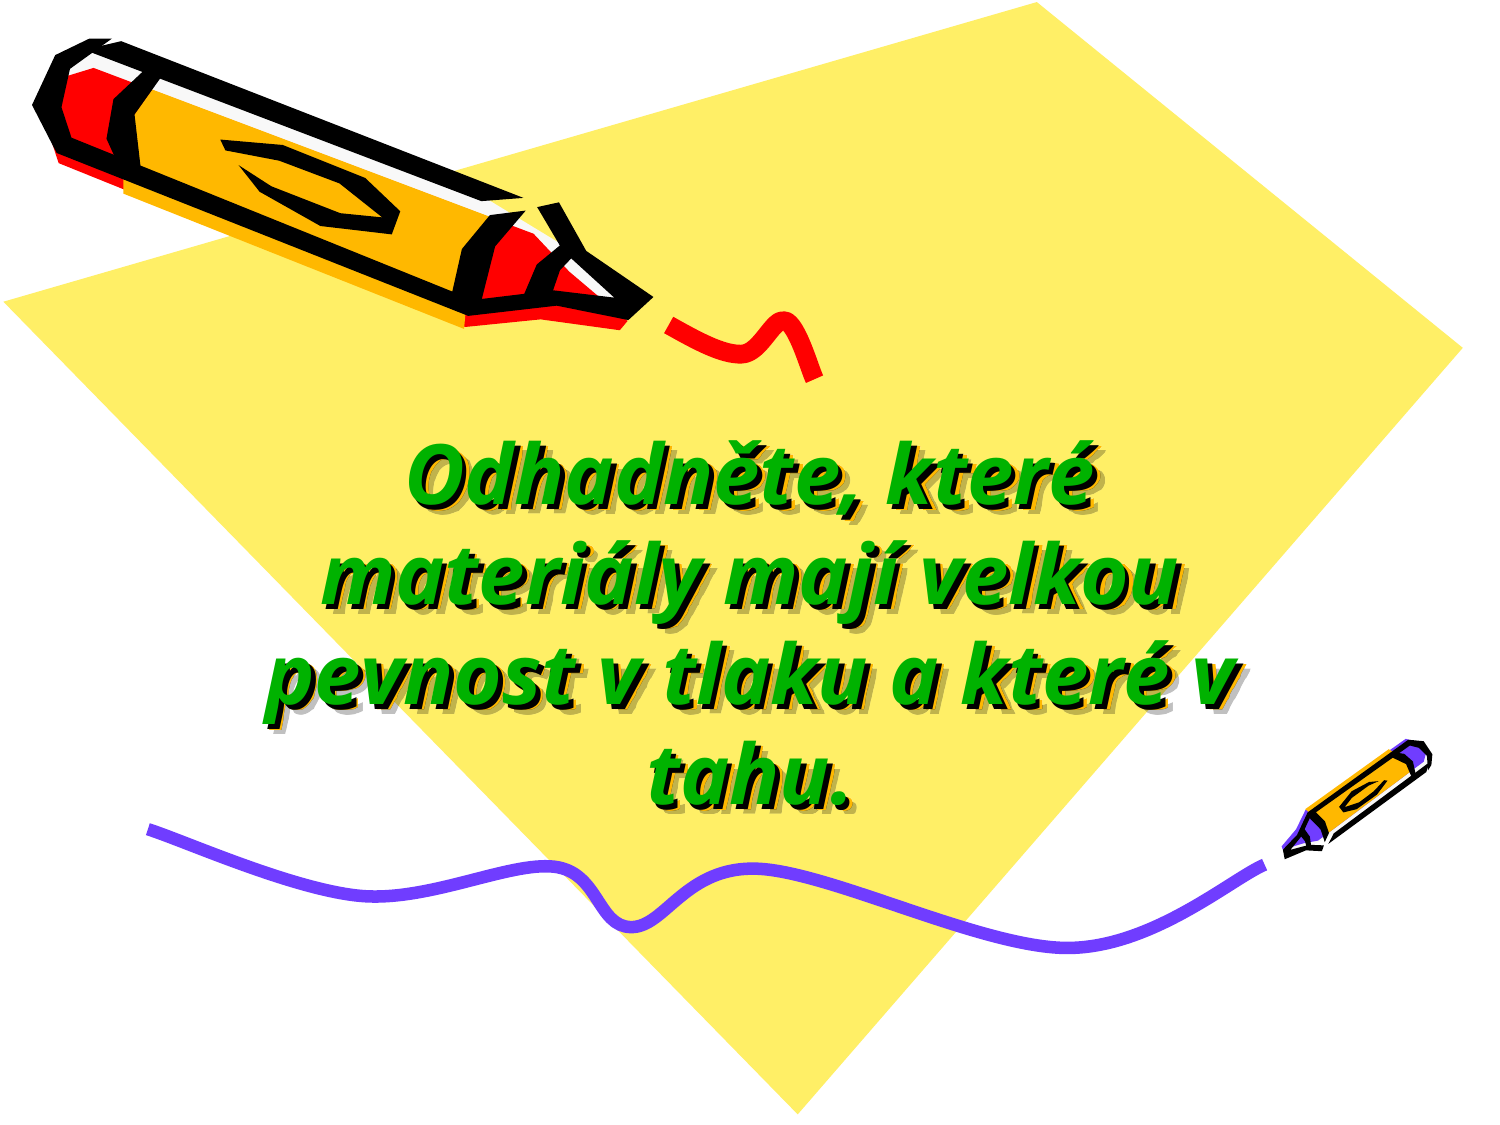

# Odhadněte, které materiály mají velkou pevnost v tlaku a které v tahu.